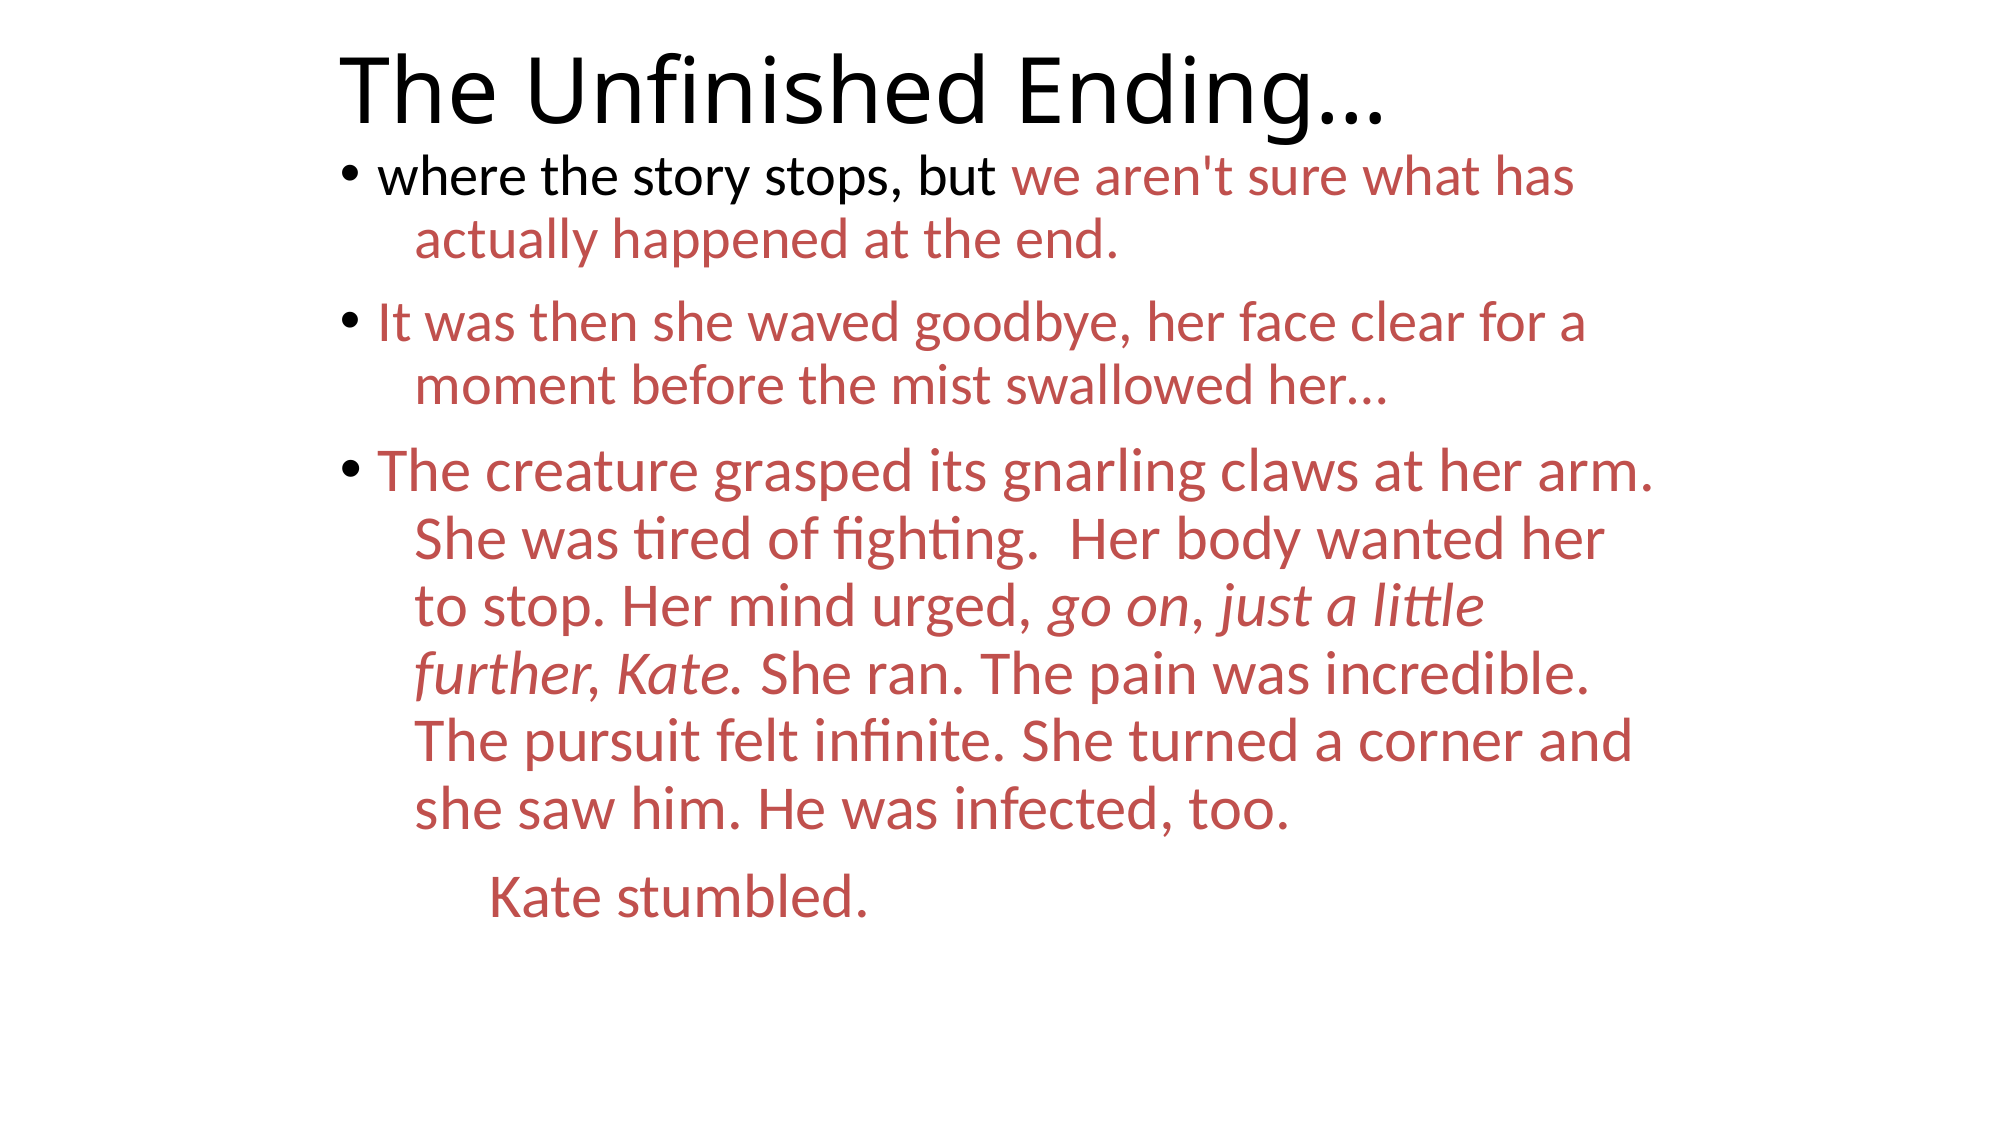

# The Unfinished Ending…
where the story stops, but we aren't sure what has actually happened at the end.
It was then she waved goodbye, her face clear for a moment before the mist swallowed her…
The creature grasped its gnarling claws at her arm. She was tired of fighting. Her body wanted her to stop. Her mind urged, go on, just a little further, Kate. She ran. The pain was incredible. The pursuit felt infinite. She turned a corner and she saw him. He was infected, too.
	Kate stumbled.